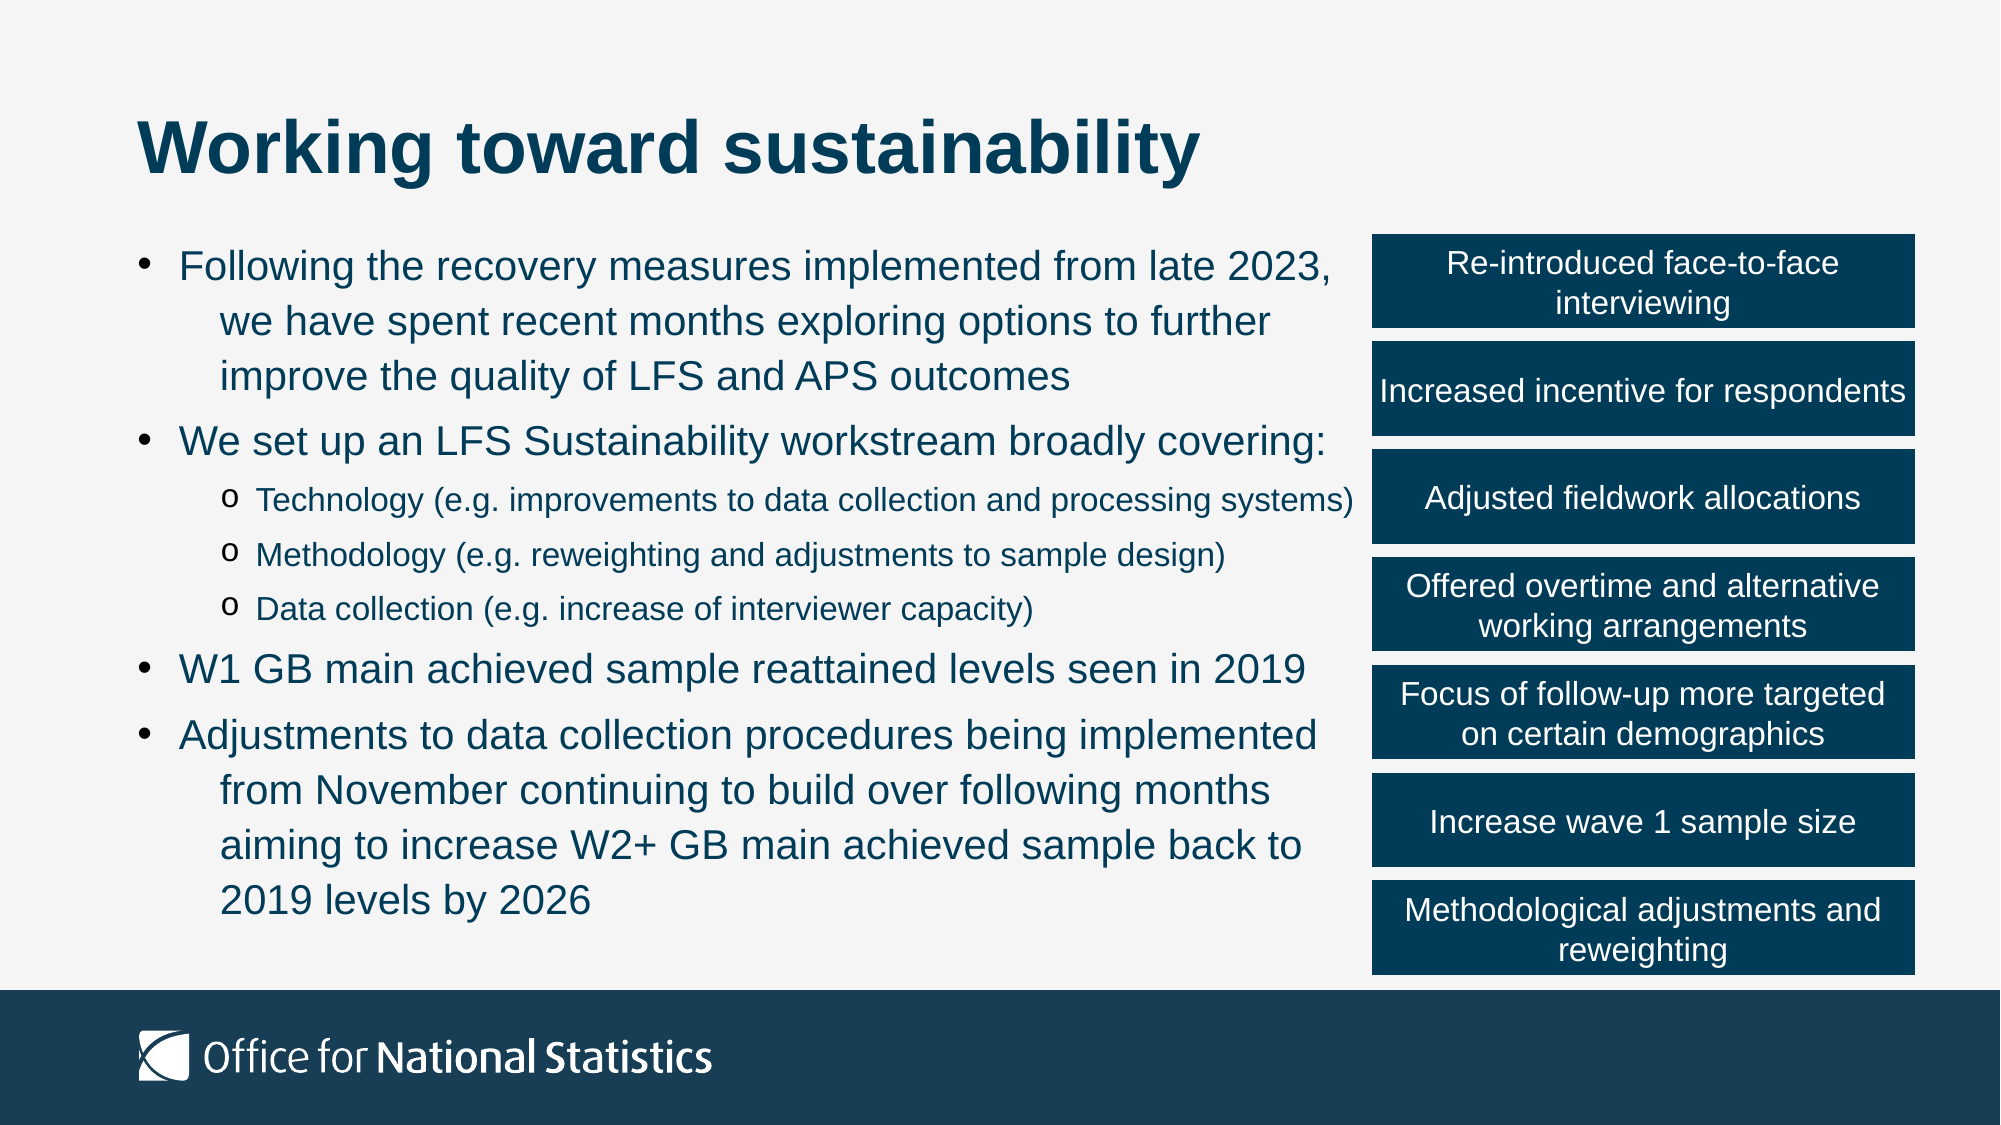

# Working toward sustainability
Following the recovery measures implemented from late 2023, we have spent recent months exploring options to further improve the quality of LFS and APS outcomes
We set up an LFS Sustainability workstream broadly covering:
Technology (e.g. improvements to data collection and processing systems)
Methodology (e.g. reweighting and adjustments to sample design)
Data collection (e.g. increase of interviewer capacity)
W1 GB main achieved sample reattained levels seen in 2019
Adjustments to data collection procedures being implemented from November continuing to build over following months aiming to increase W2+ GB main achieved sample back to 2019 levels by 2026
Re-introduced face-to-face interviewing
Increased incentive for respondents
Adjusted fieldwork allocations
Offered overtime and alternative working arrangements
Focus of follow-up more targeted on certain demographics
Increase wave 1 sample size
Methodological adjustments and reweighting